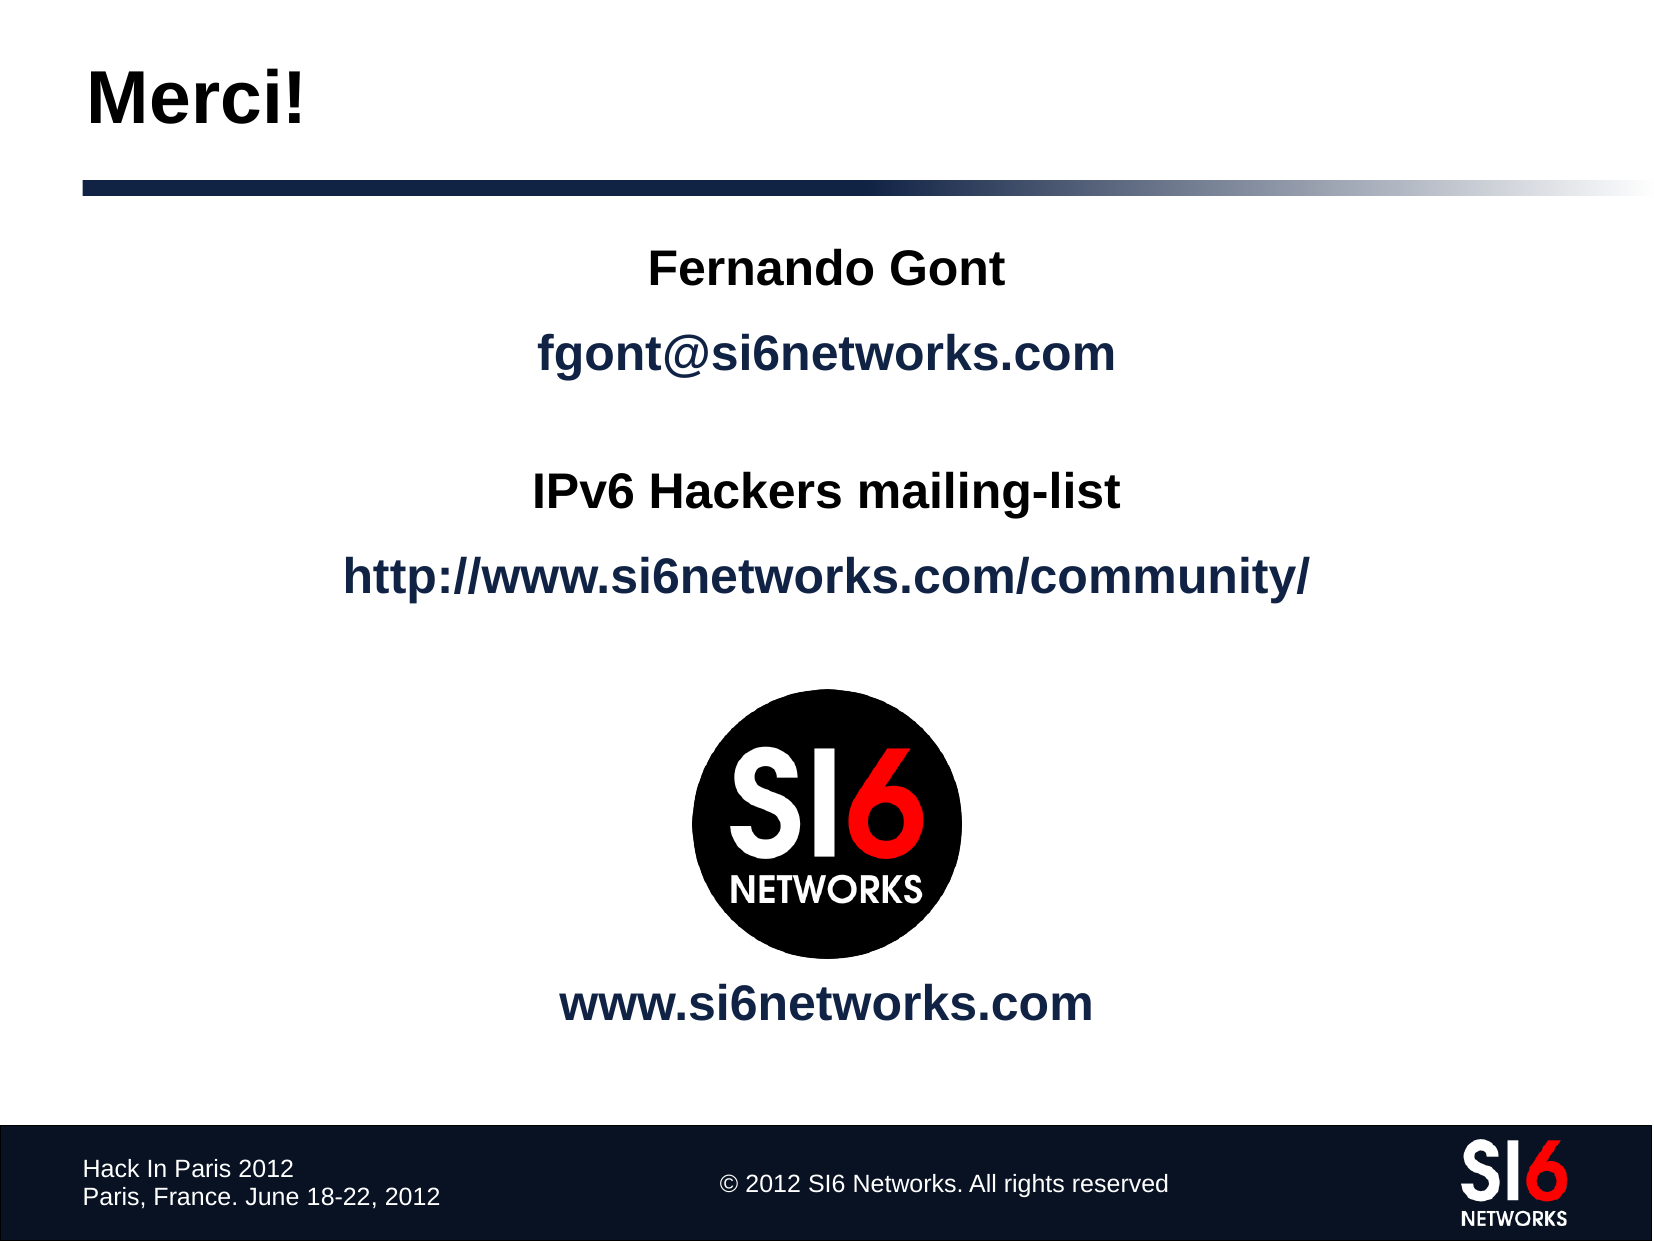

# Merci!
Fernando Gont
fgont@si6networks.com
IPv6 Hackers mailing-list
http://www.si6networks.com/community/
www.si6networks.com
Congreso de Seguridad en Computo 2011